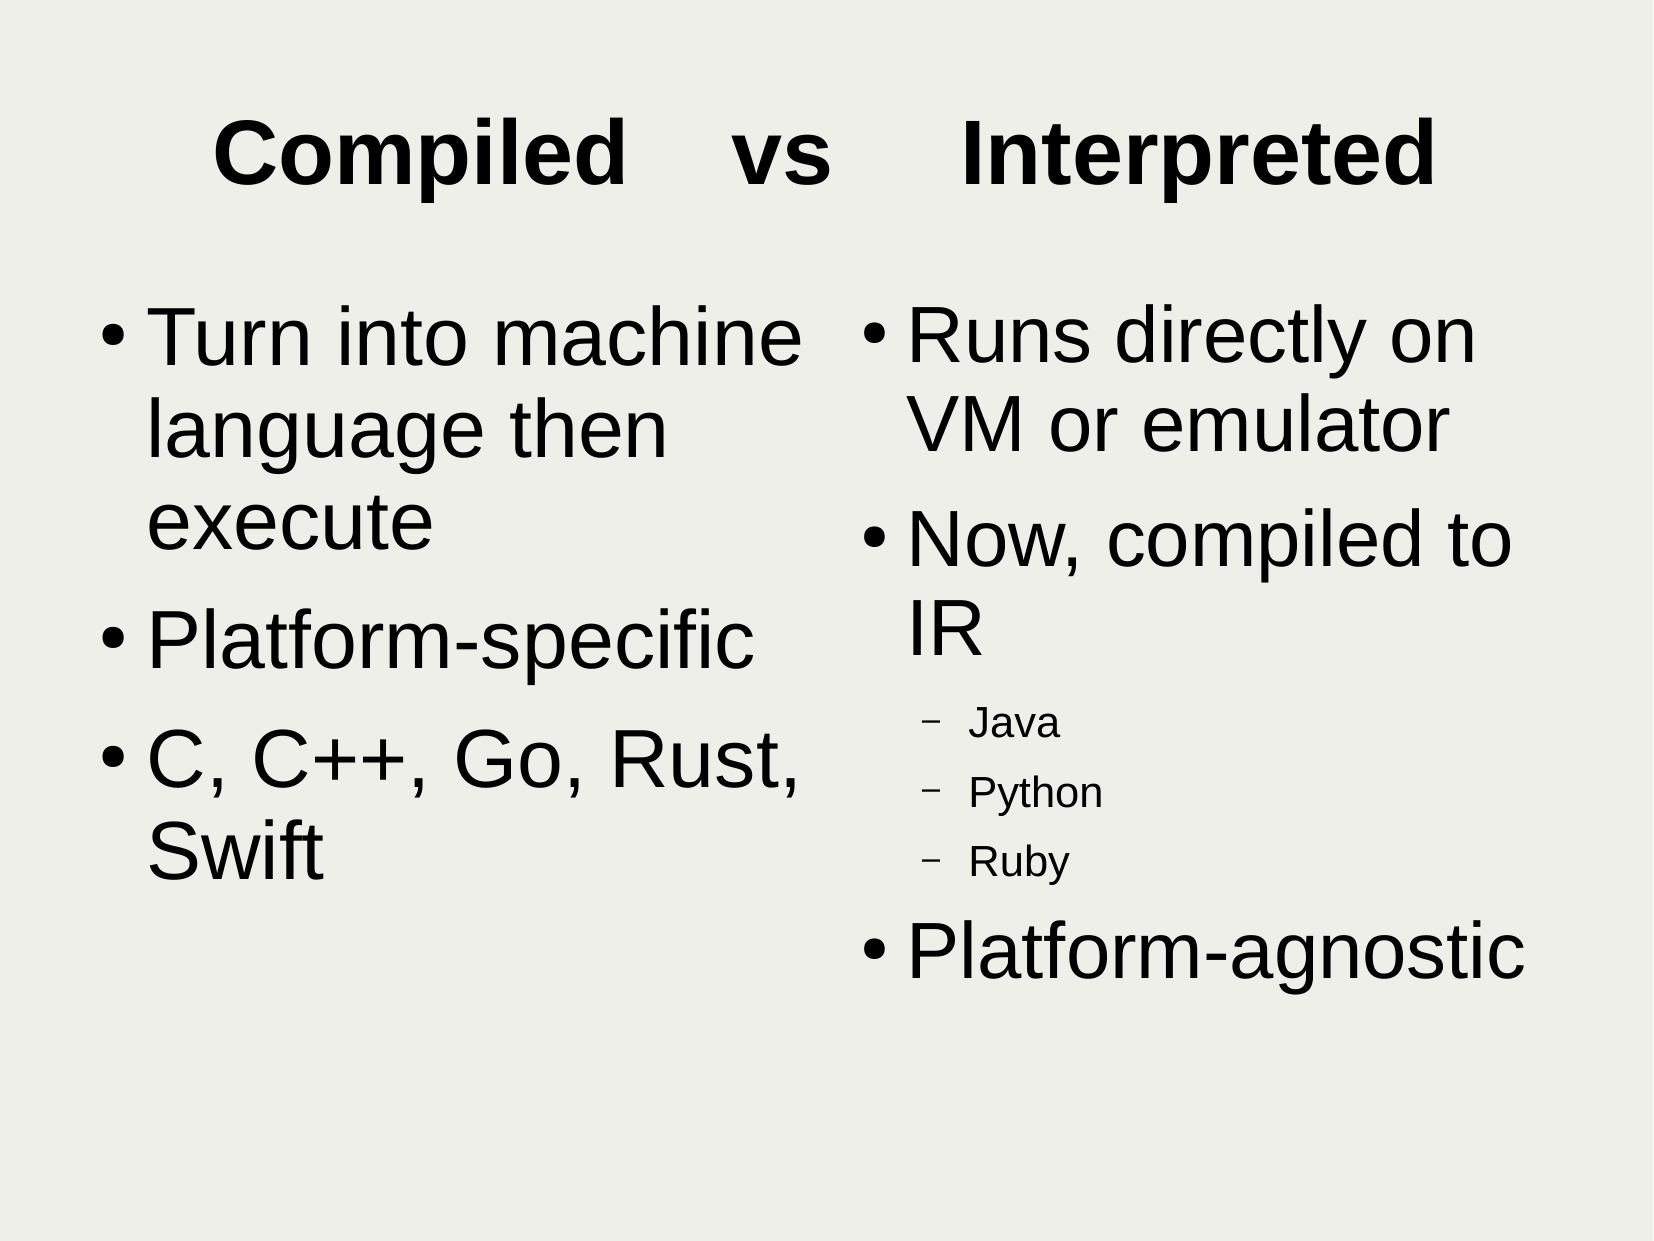

# Compiled vs Interpreted
Turn into machine language then execute
Platform-specific
C, C++, Go, Rust, Swift
Runs directly on VM or emulator
Now, compiled to IR
Java
Python
Ruby
Platform-agnostic